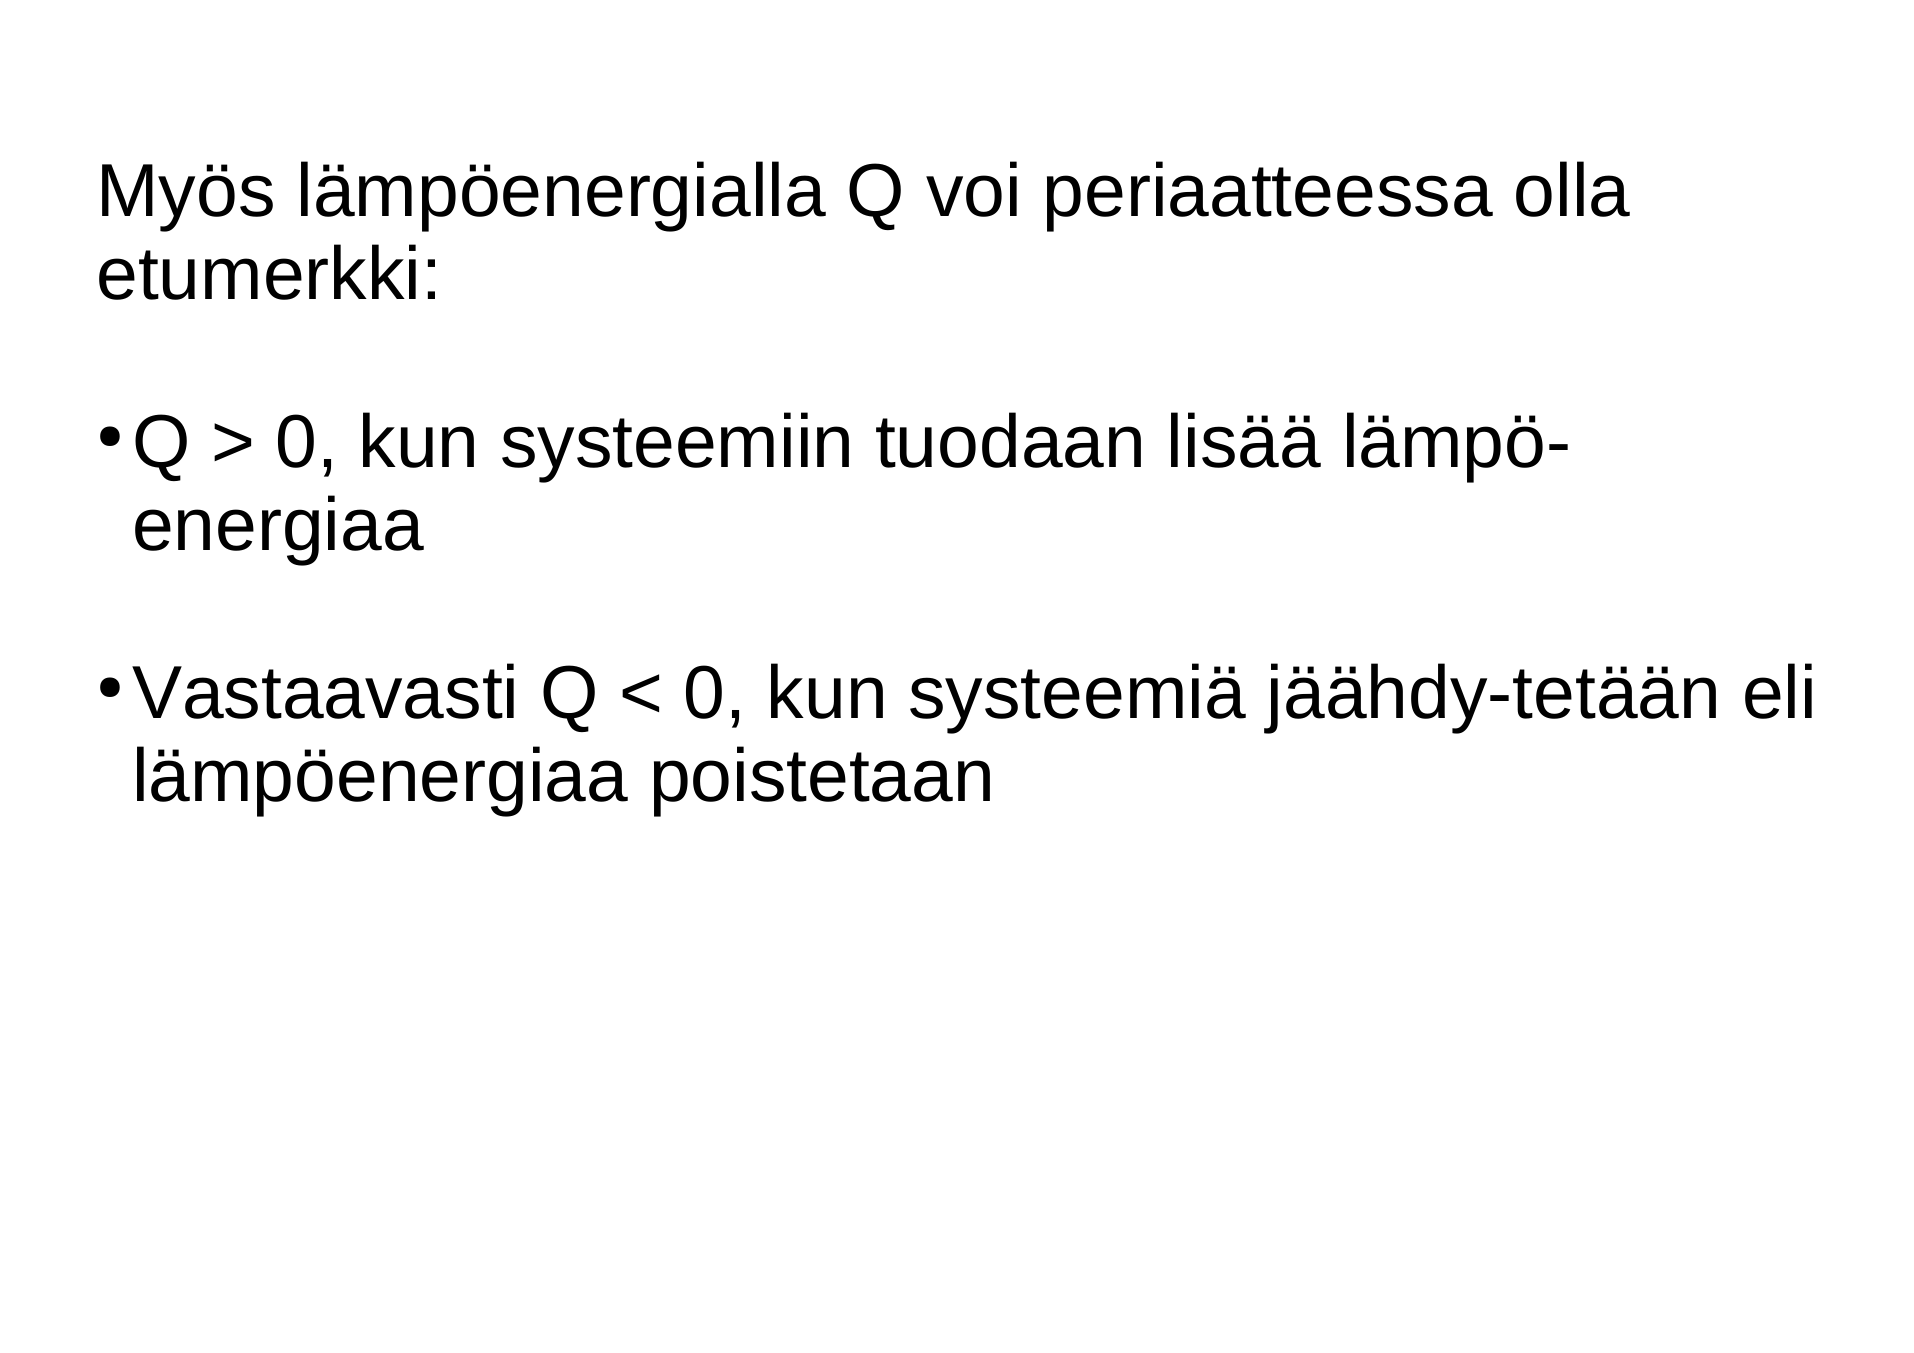

Myös lämpöenergialla Q voi periaatteessa olla etumerkki:
Q > 0, kun systeemiin tuodaan lisää lämpö-energiaa
Vastaavasti Q < 0, kun systeemiä jäähdy-tetään eli lämpöenergiaa poistetaan